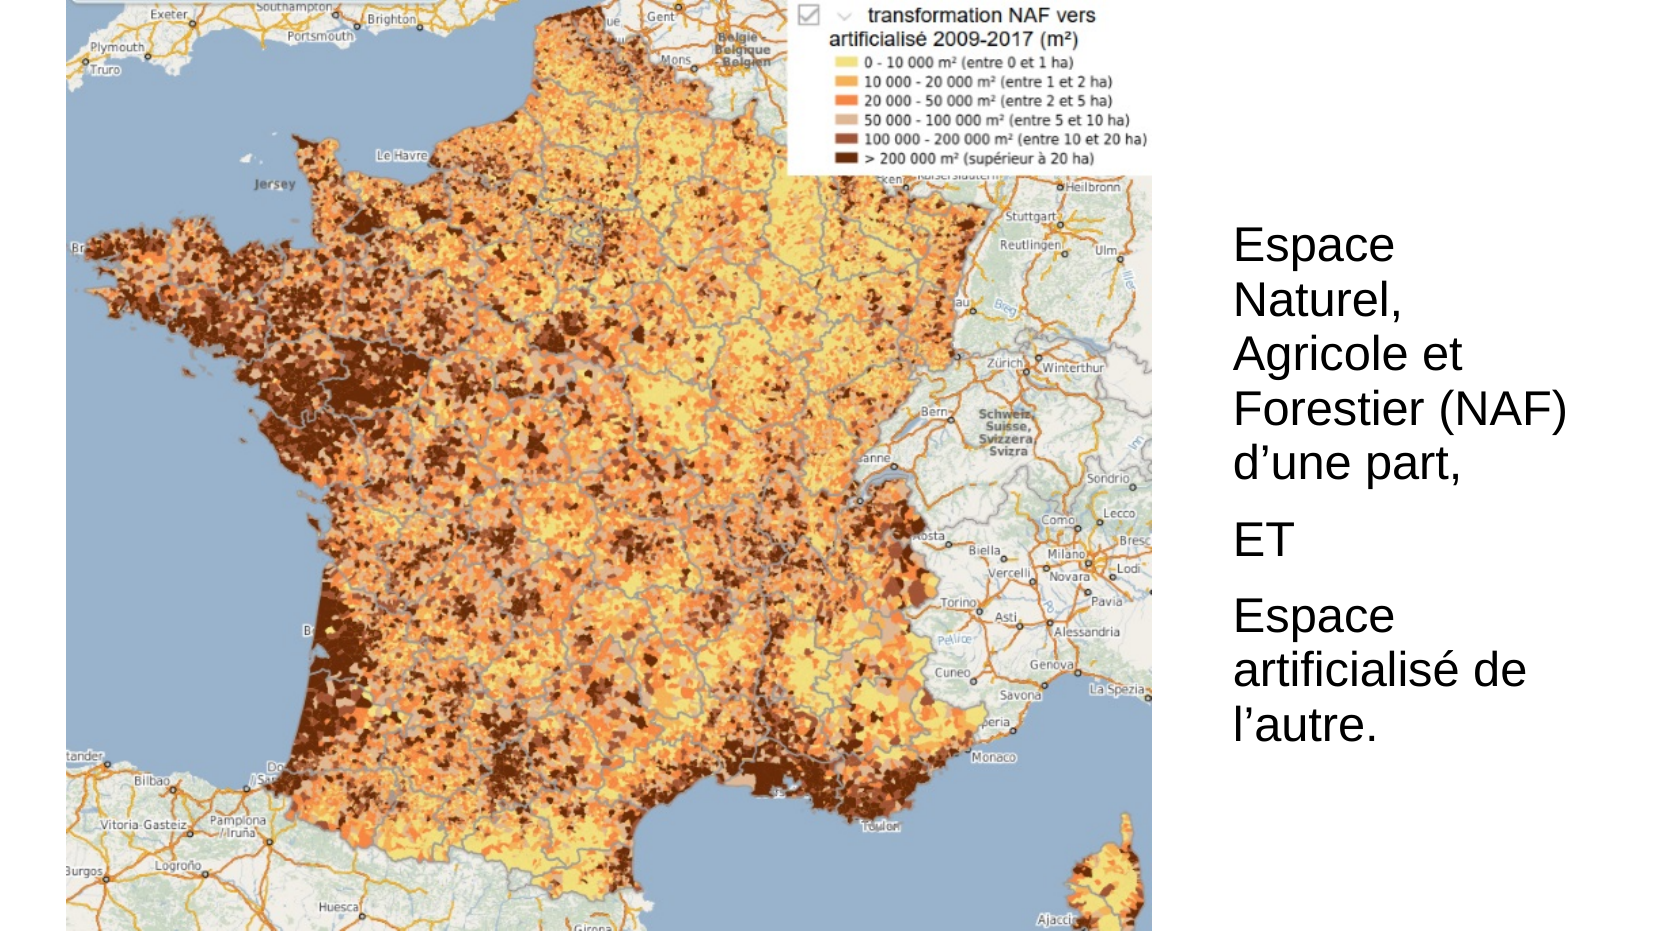

#
Espace Naturel, Agricole et Forestier (NAF) d’une part,
ET
Espace artificialisé de l’autre.